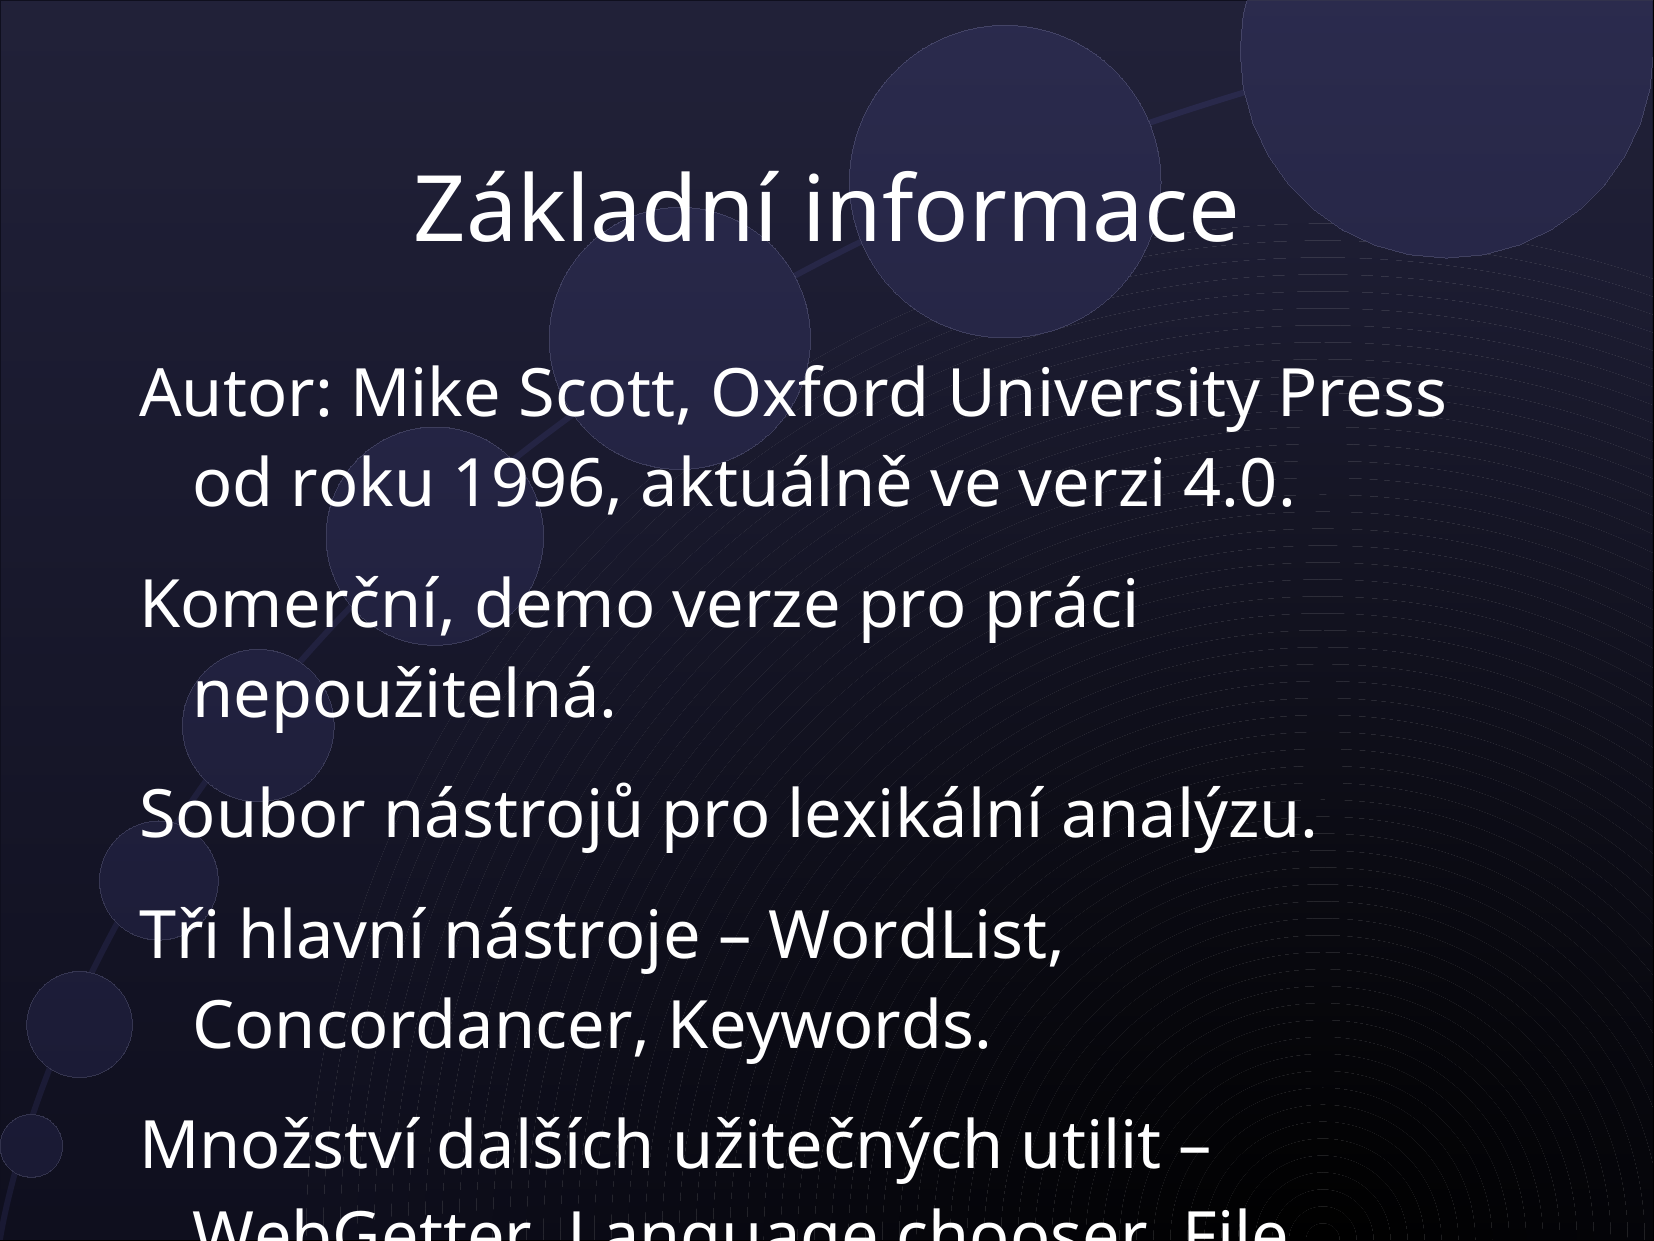

# Základní informace
Autor: Mike Scott, Oxford University Press od roku 1996, aktuálně ve verzi 4.0.
Komerční, demo verze pro práci nepoužitelná.
Soubor nástrojů pro lexikální analýzu.
Tři hlavní nástroje – WordList, Concordancer, Keywords.
Množství dalších užitečných utilit – WebGetter, Language chooser, File utilities